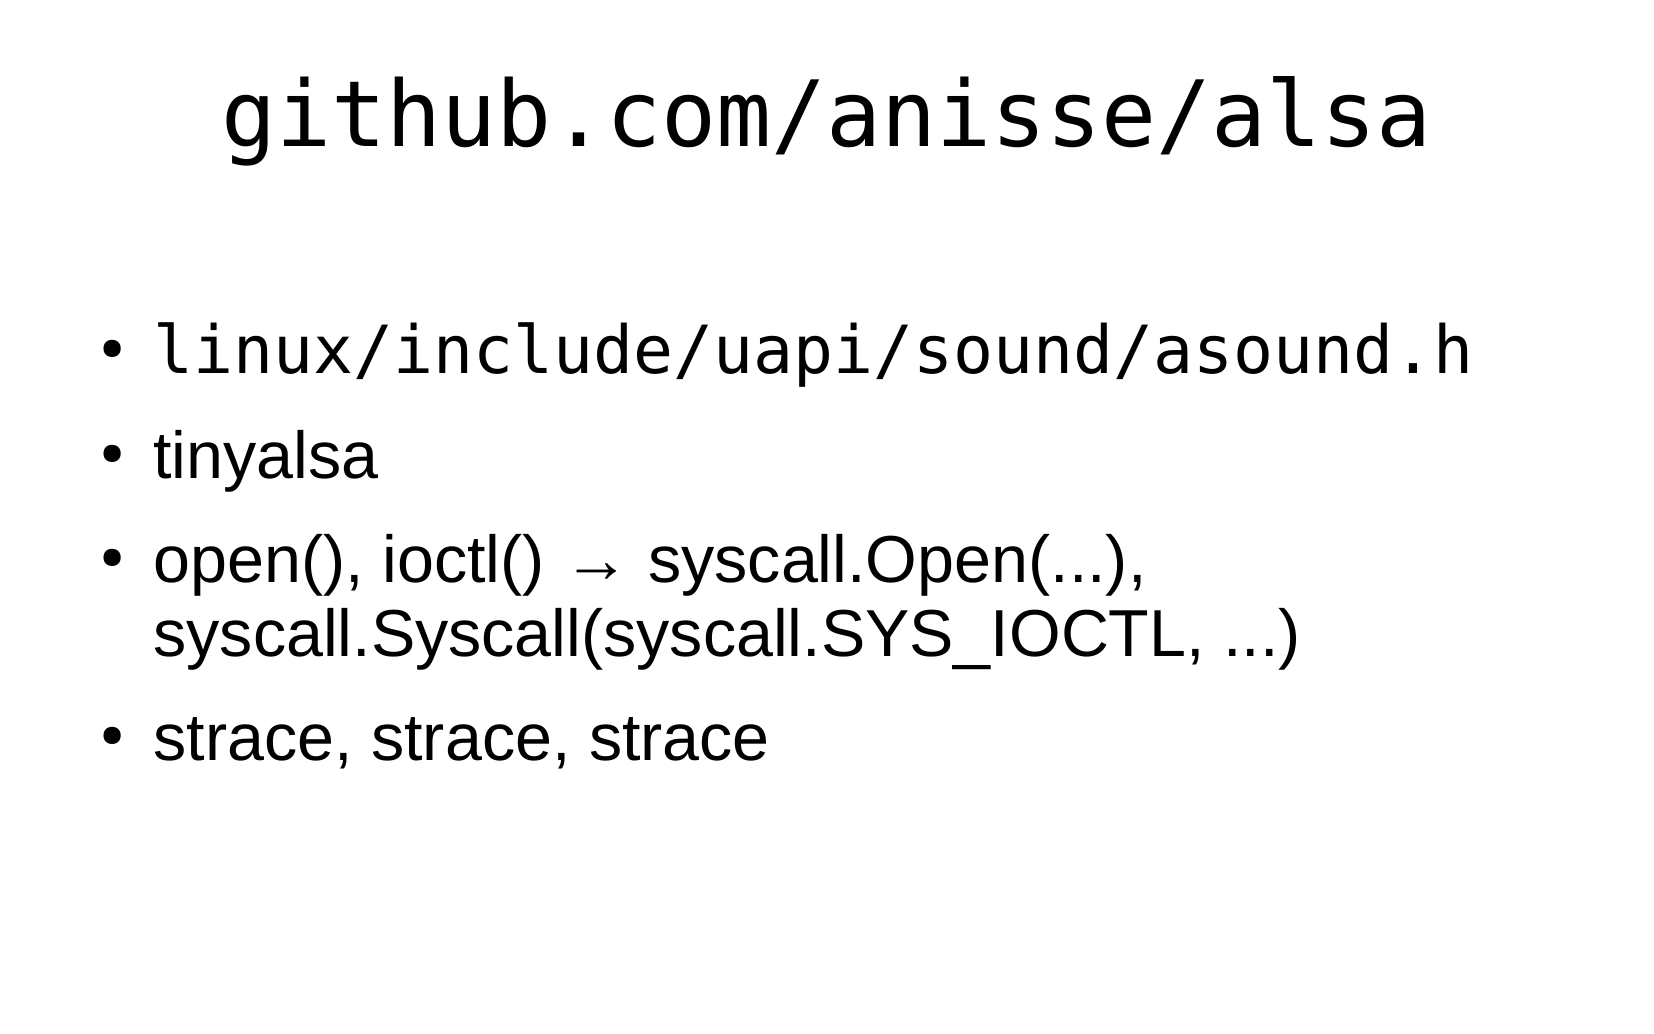

# github.com/anisse/alsa
linux/include/uapi/sound/asound.h
tinyalsa
open(), ioctl() → syscall.Open(...), syscall.Syscall(syscall.SYS_IOCTL, ...)
strace, strace, strace